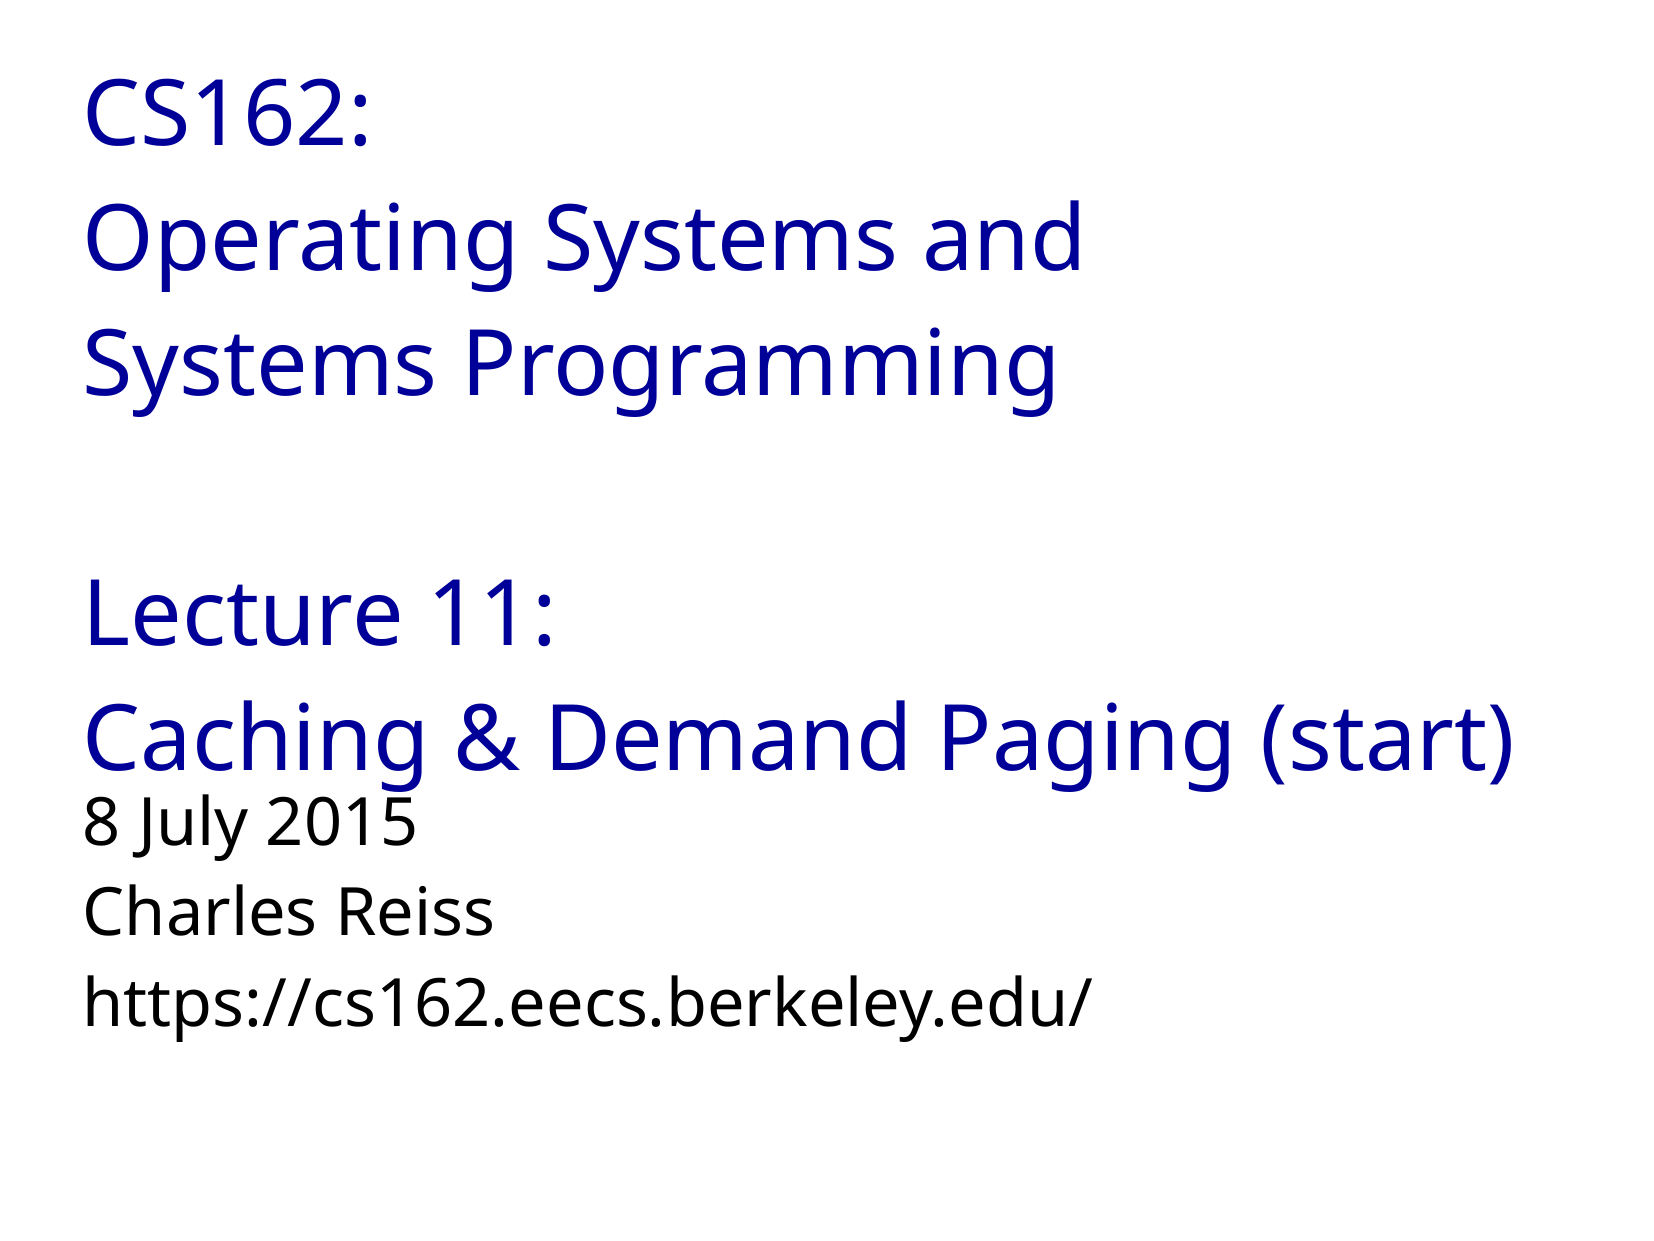

# CS162: Operating Systems and Systems Programming Lecture 11: Caching & Demand Paging (start)
8 July 2015
Charles Reiss
https://cs162.eecs.berkeley.edu/